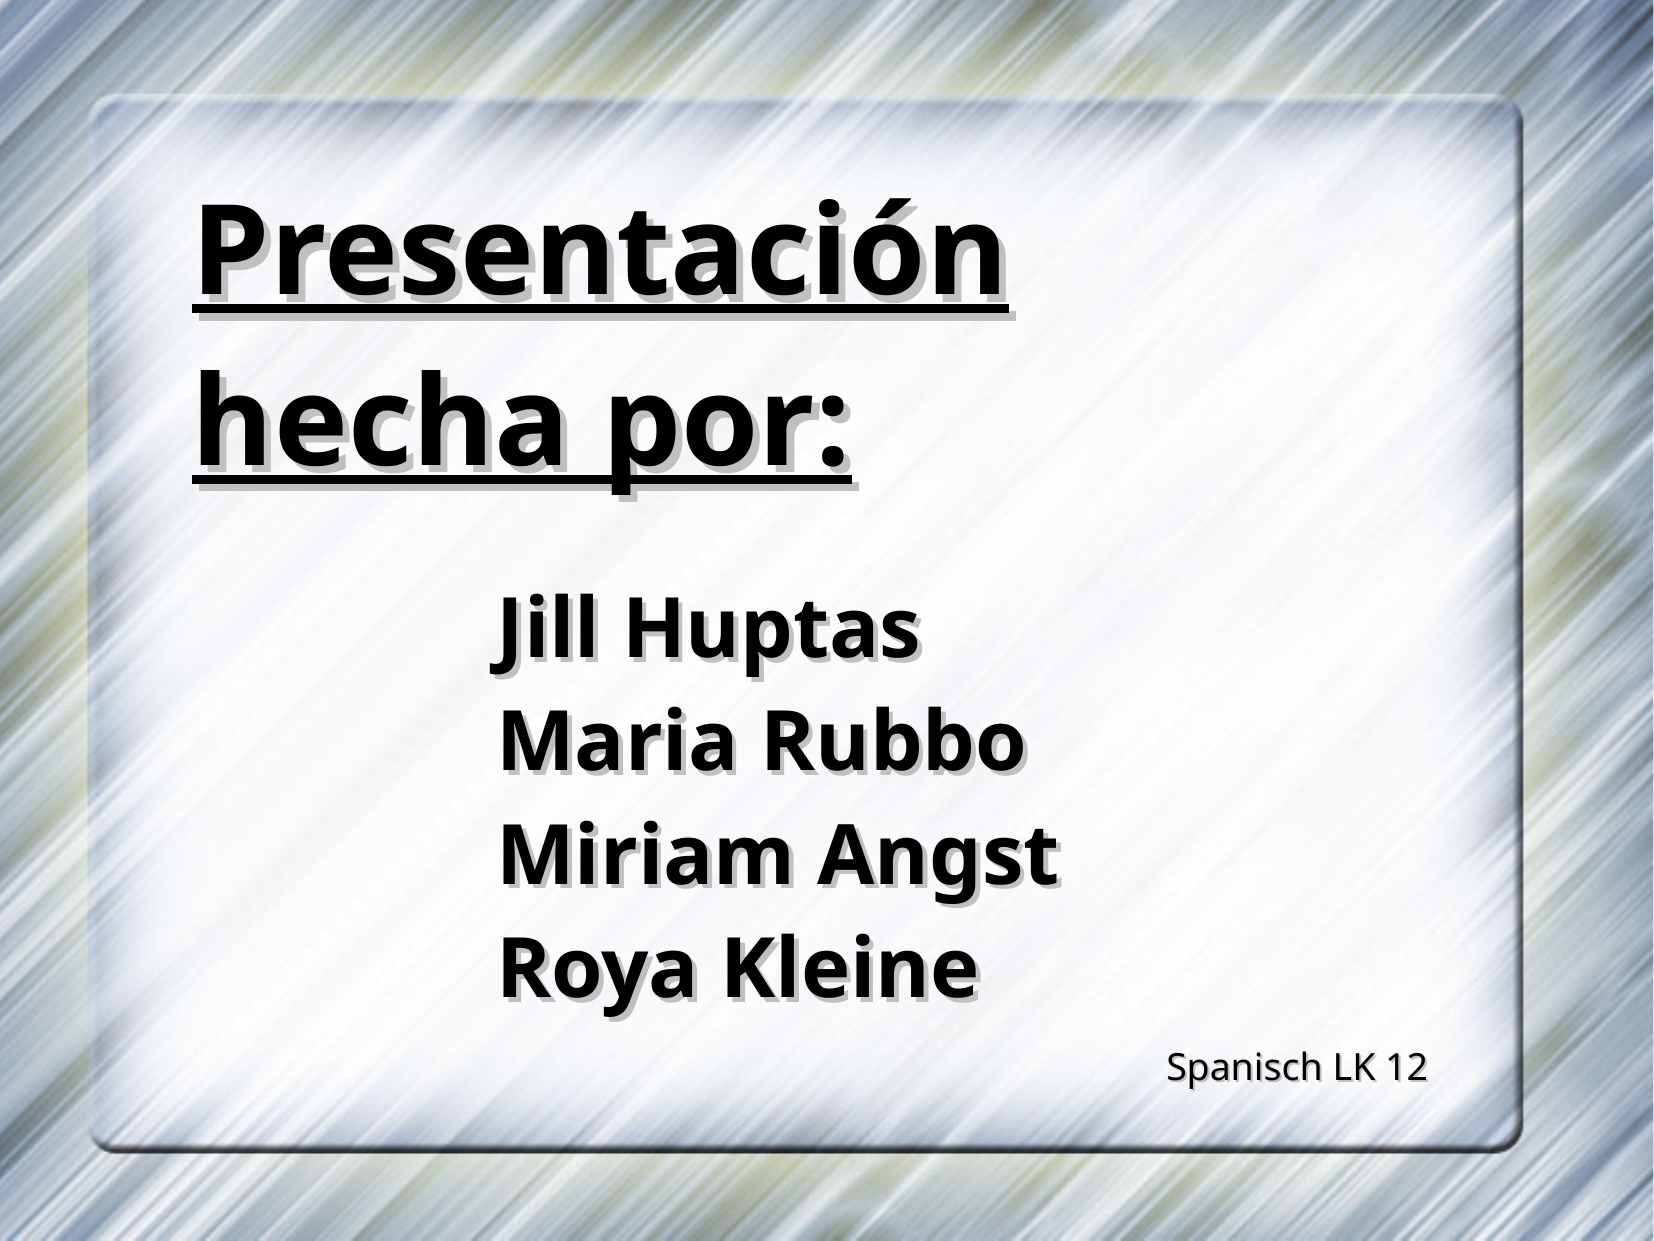

Presentación
hecha por:
Jill Huptas
Maria Rubbo
Miriam Angst
Roya Kleine
Spanisch LK 12